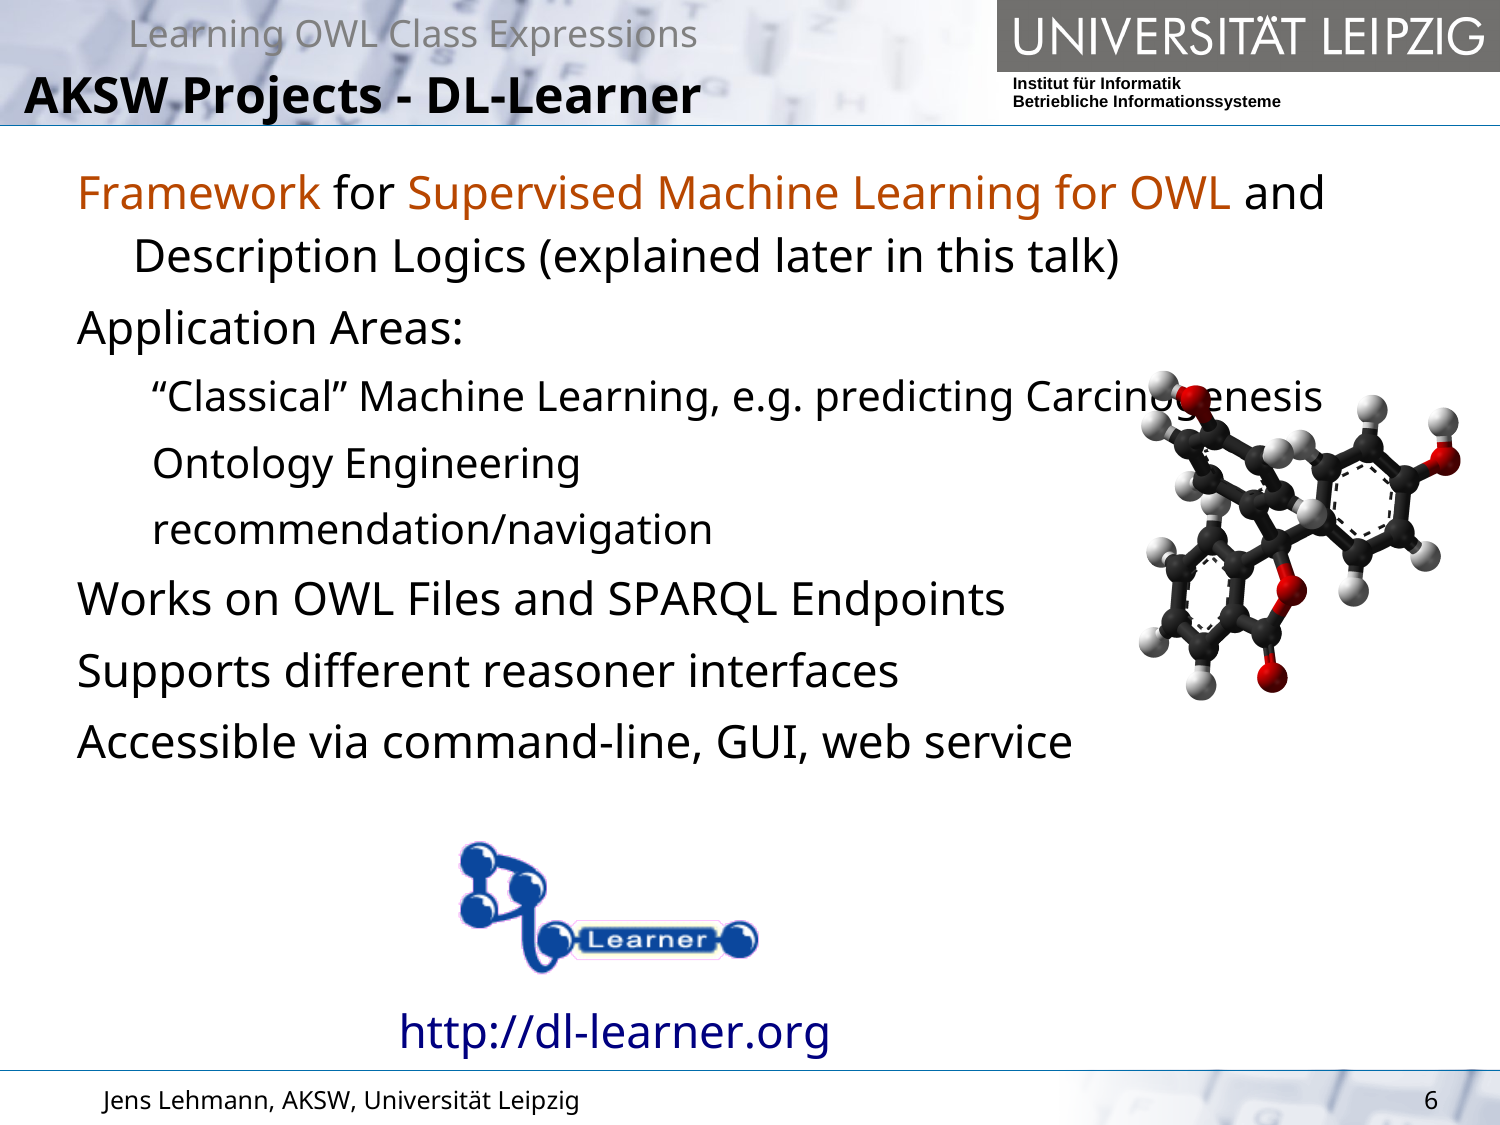

# AKSW Projects - DL-Learner
Framework for Supervised Machine Learning for OWL and Description Logics (explained later in this talk)
Application Areas:
“Classical” Machine Learning, e.g. predicting Carcinogenesis
Ontology Engineering
recommendation/navigation
Works on OWL Files and SPARQL Endpoints
Supports different reasoner interfaces
Accessible via command-line, GUI, web service
http://dl-learner.org
Jens Lehmann, AKSW, Universität Leipzig
6